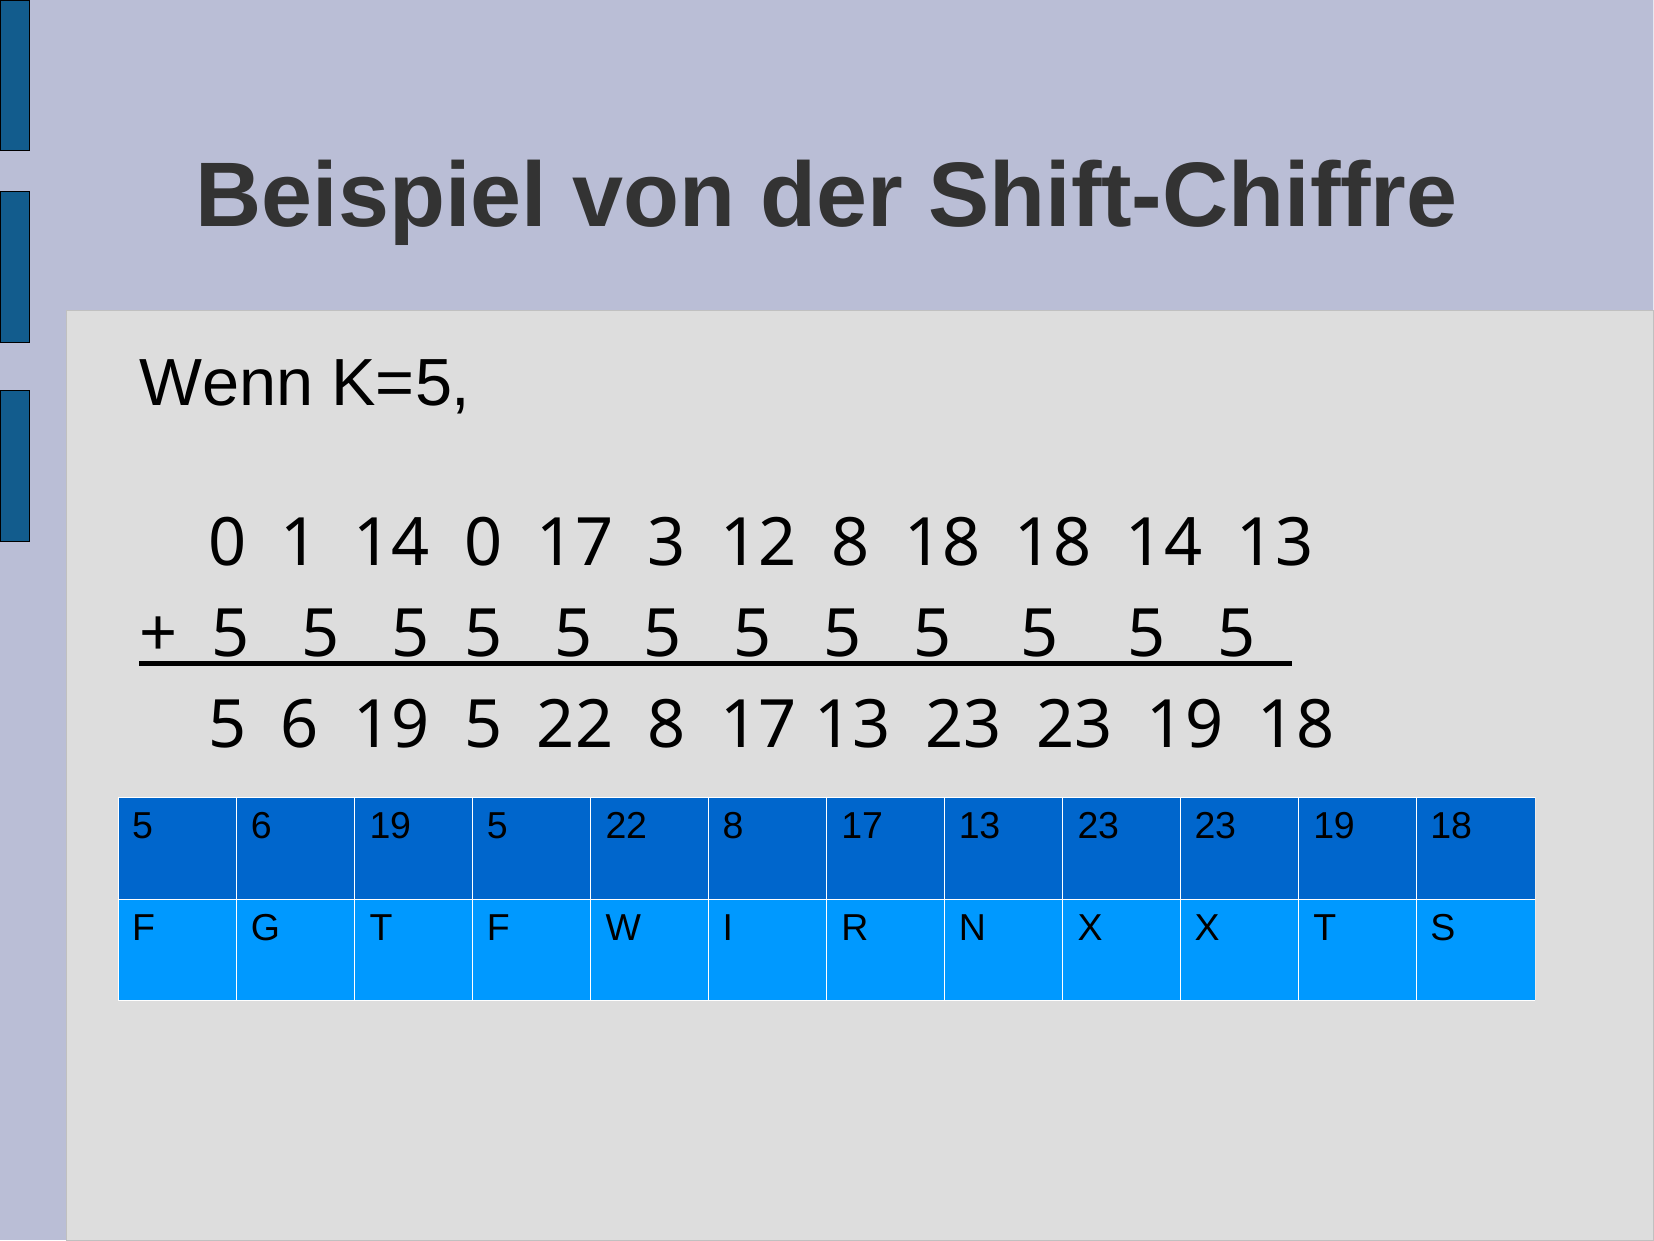

# Beispiel von der Shift-Chiffre
Wenn K=5,
 0 1 14 0 17 3 12 8 18 18 14 13
+ 5 5 5 5 5 5 5 5 5 5 5 5
 5 6 19 5 22 8 17 13 23 23 19 18